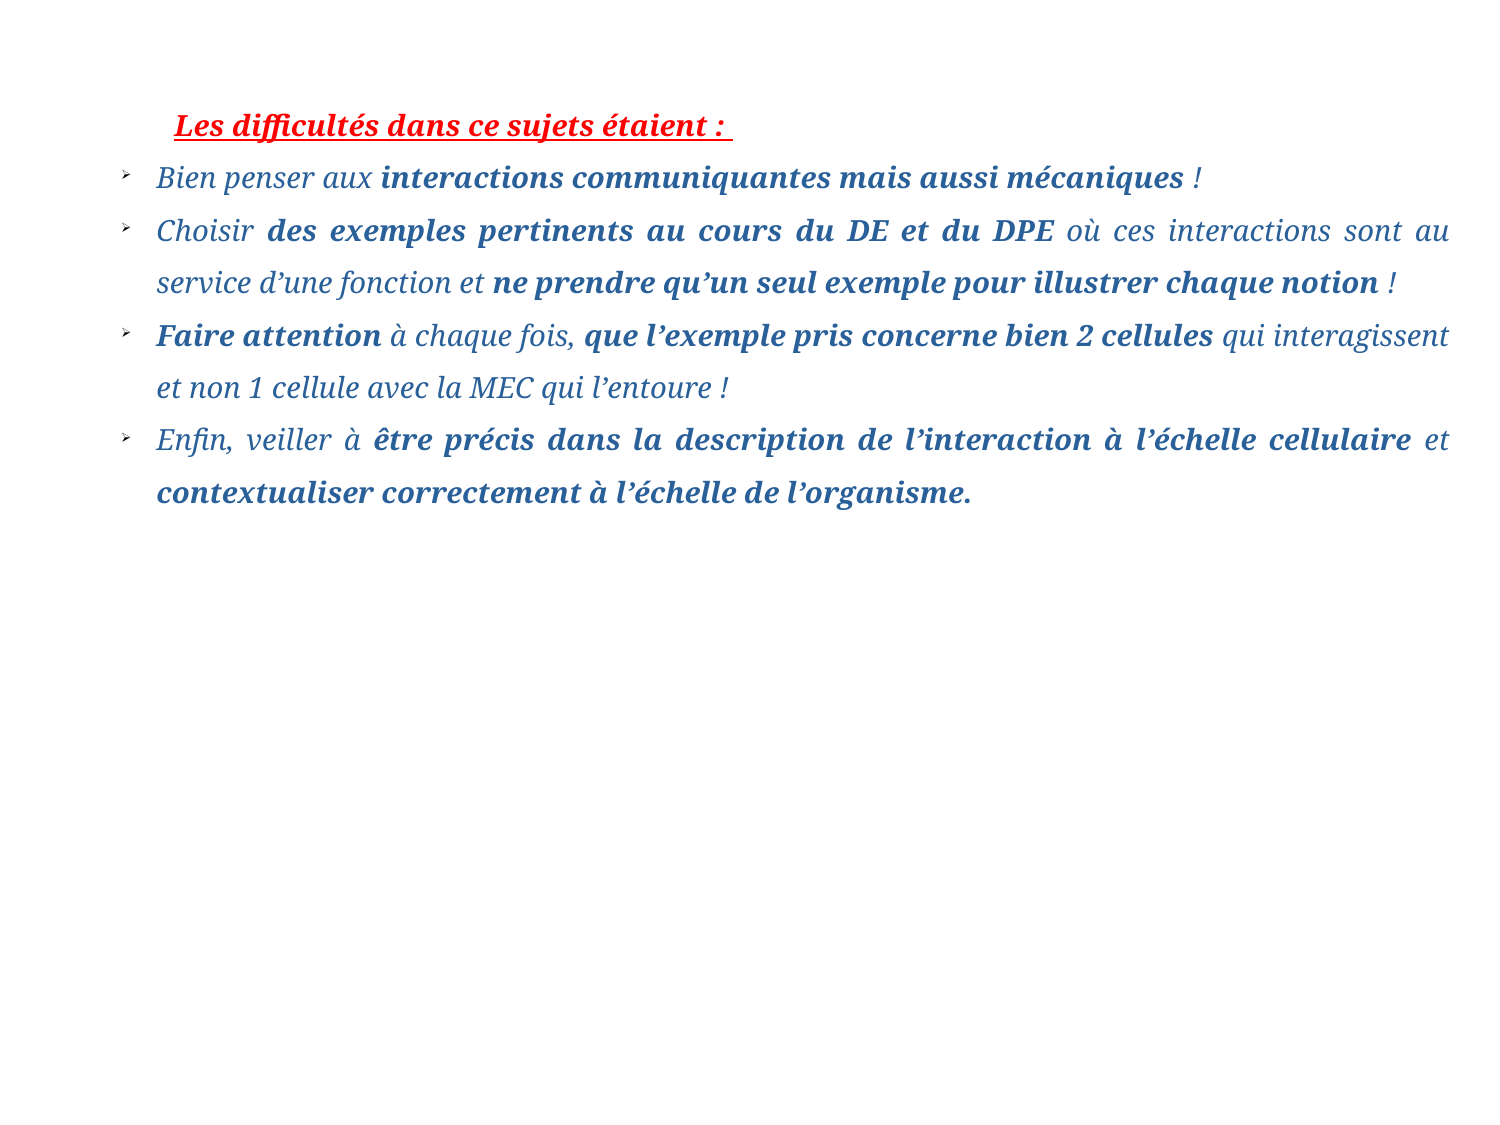

Les difficultés dans ce sujets étaient :
Bien penser aux interactions communiquantes mais aussi mécaniques !
Choisir des exemples pertinents au cours du DE et du DPE où ces interactions sont au service d’une fonction et ne prendre qu’un seul exemple pour illustrer chaque notion !
Faire attention à chaque fois, que l’exemple pris concerne bien 2 cellules qui interagissent et non 1 cellule avec la MEC qui l’entoure !
Enfin, veiller à être précis dans la description de l’interaction à l’échelle cellulaire et contextualiser correctement à l’échelle de l’organisme.